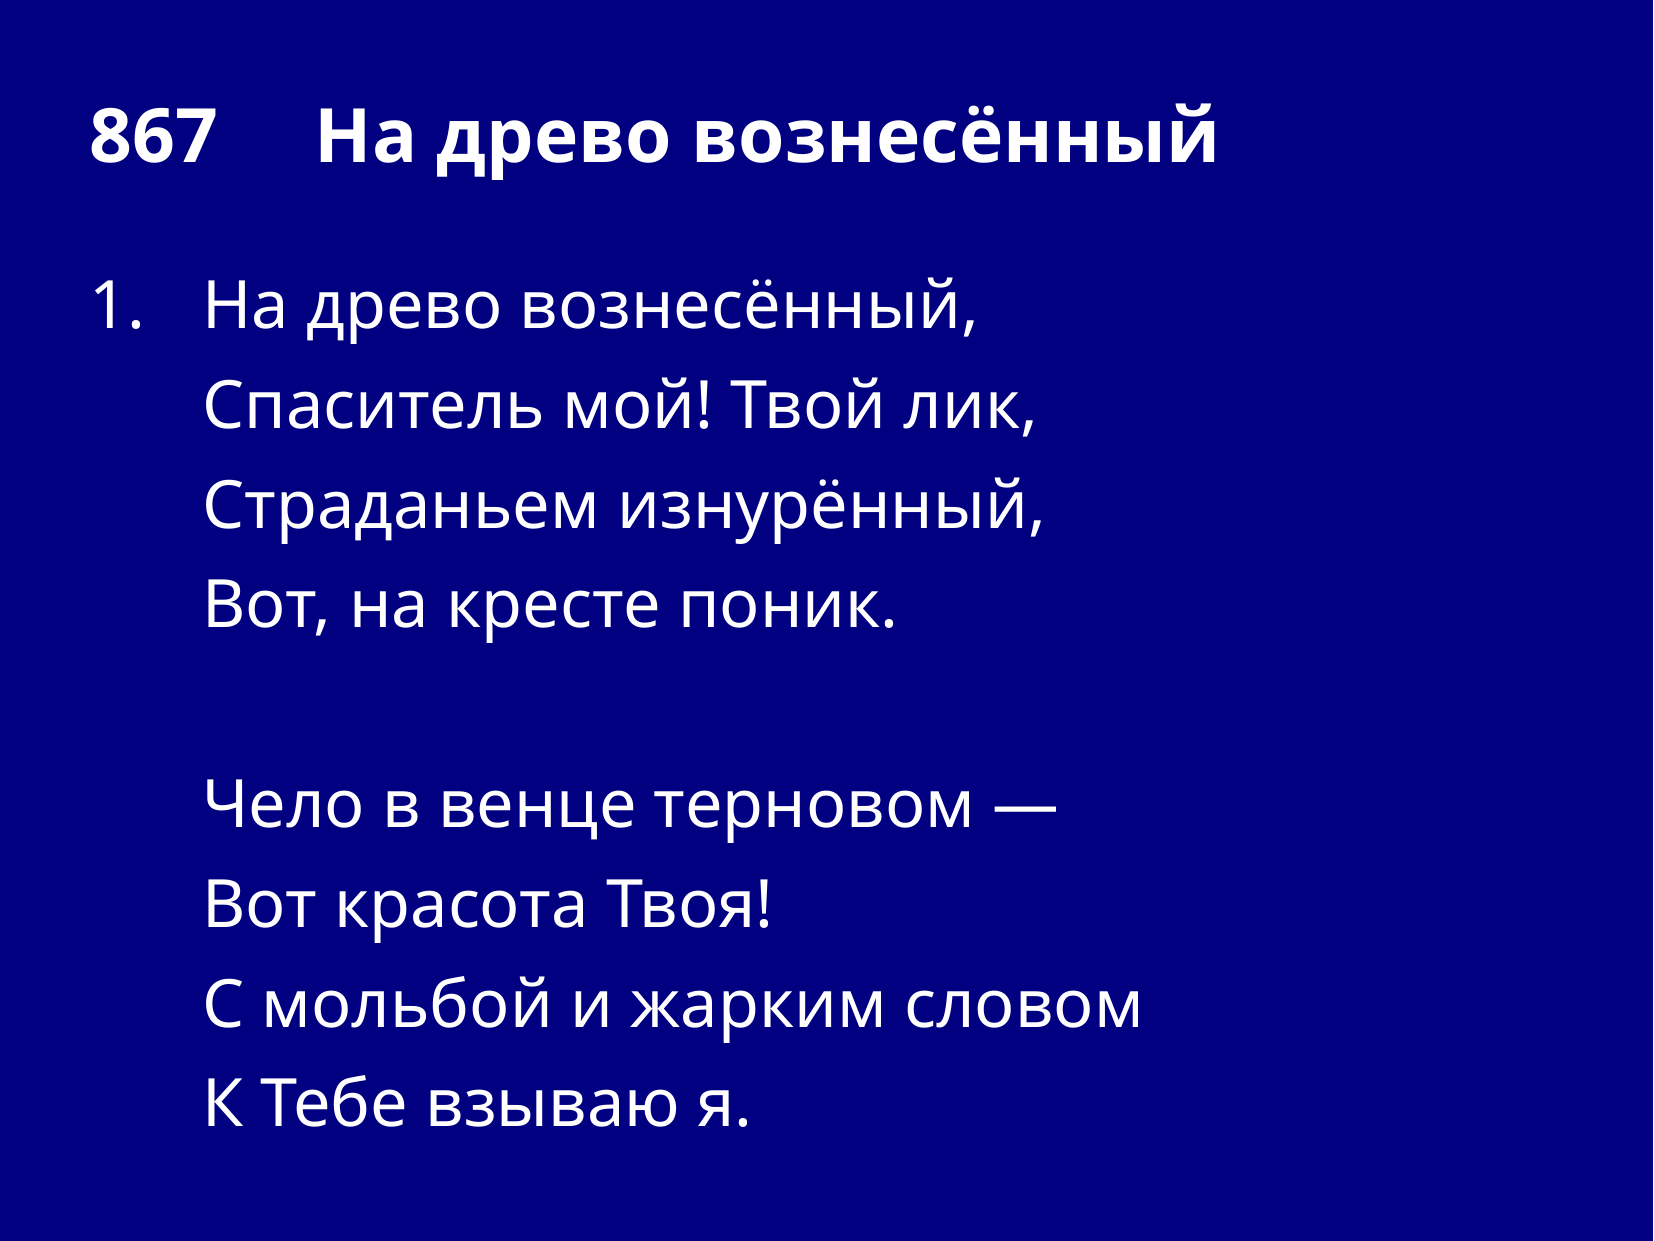

867	На древо вознесённый
1.	На древо вознесённый,
	Спаситель мой! Твой лик,
	Страданьем изнурённый,
	Вот, на кресте поник.
	Чело в венце терновом —
	Вот красота Твоя!
	С мольбой и жарким словом
	К Тебе взываю я.